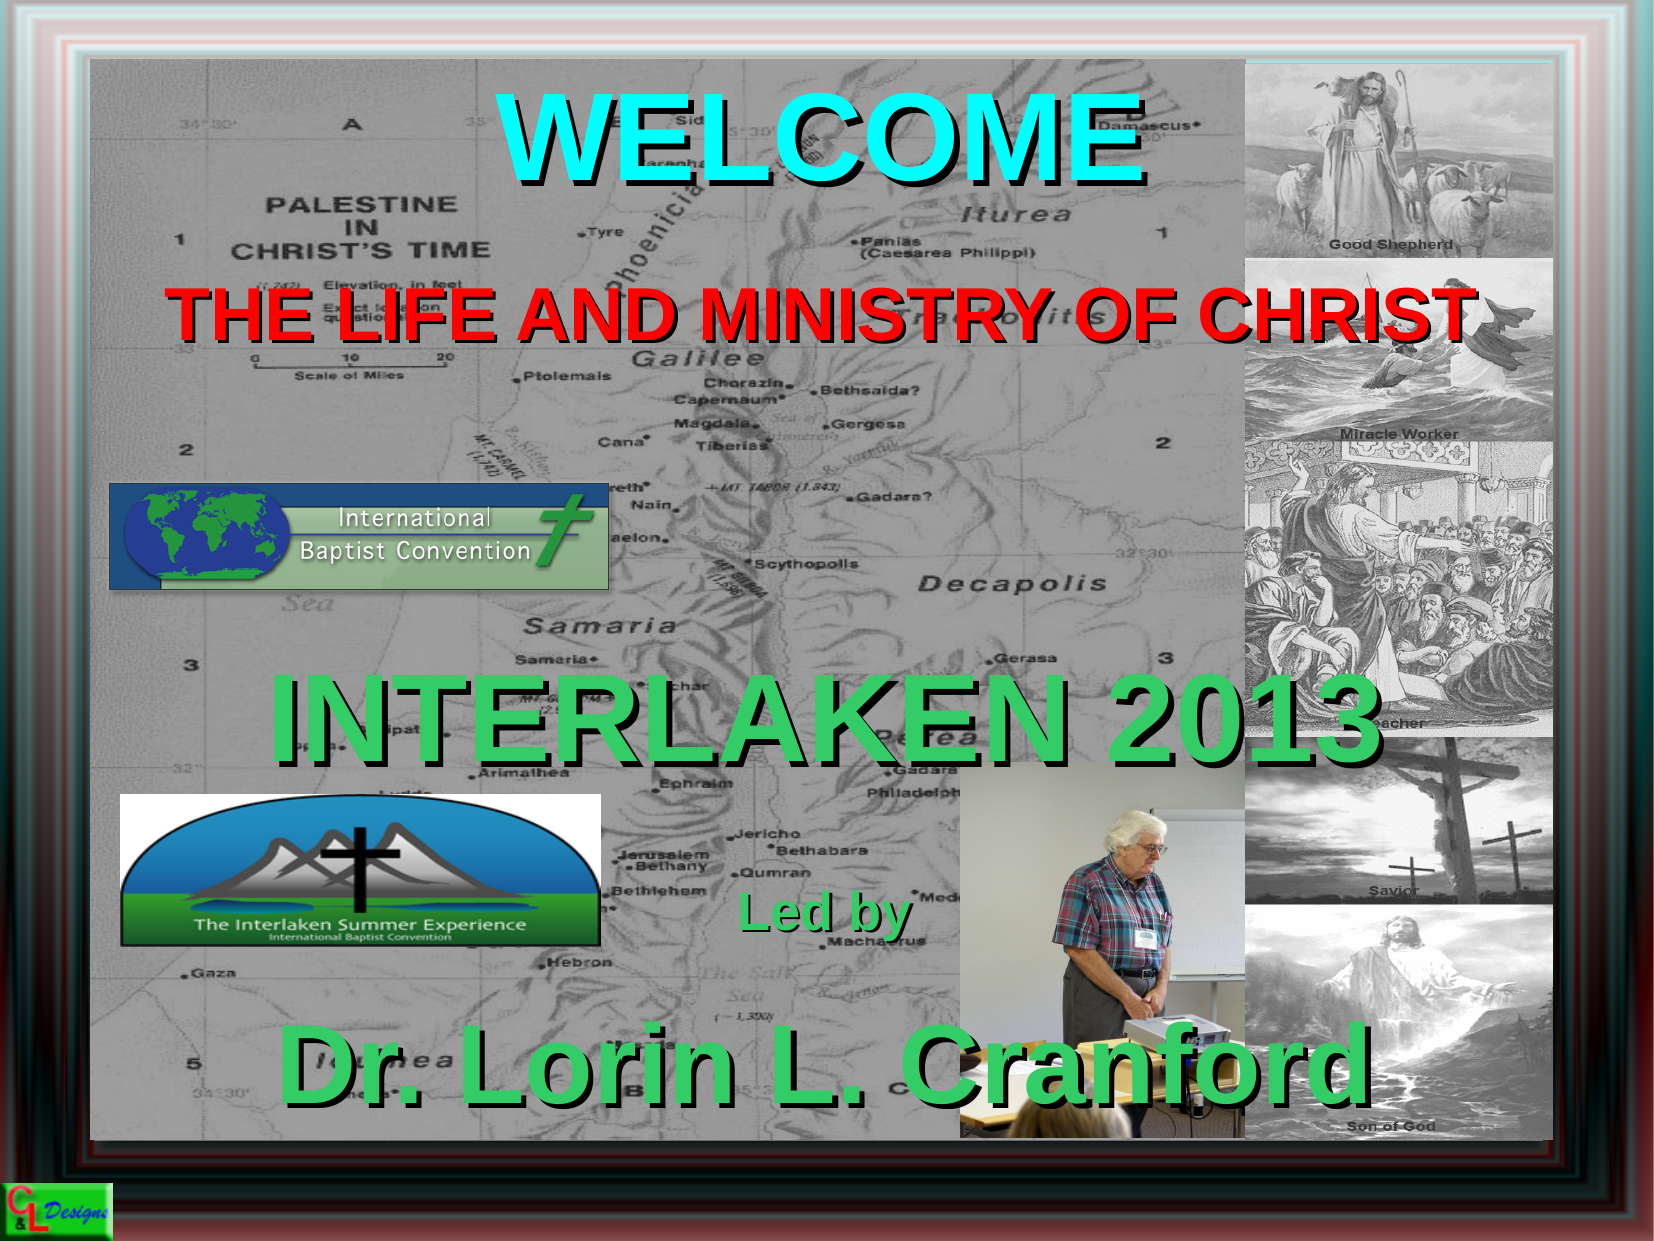

WELCOME
THE LIFE AND MINISTRY OF CHRIST
INTERLAKEN 2013
Led by
Dr. Lorin L. Cranford